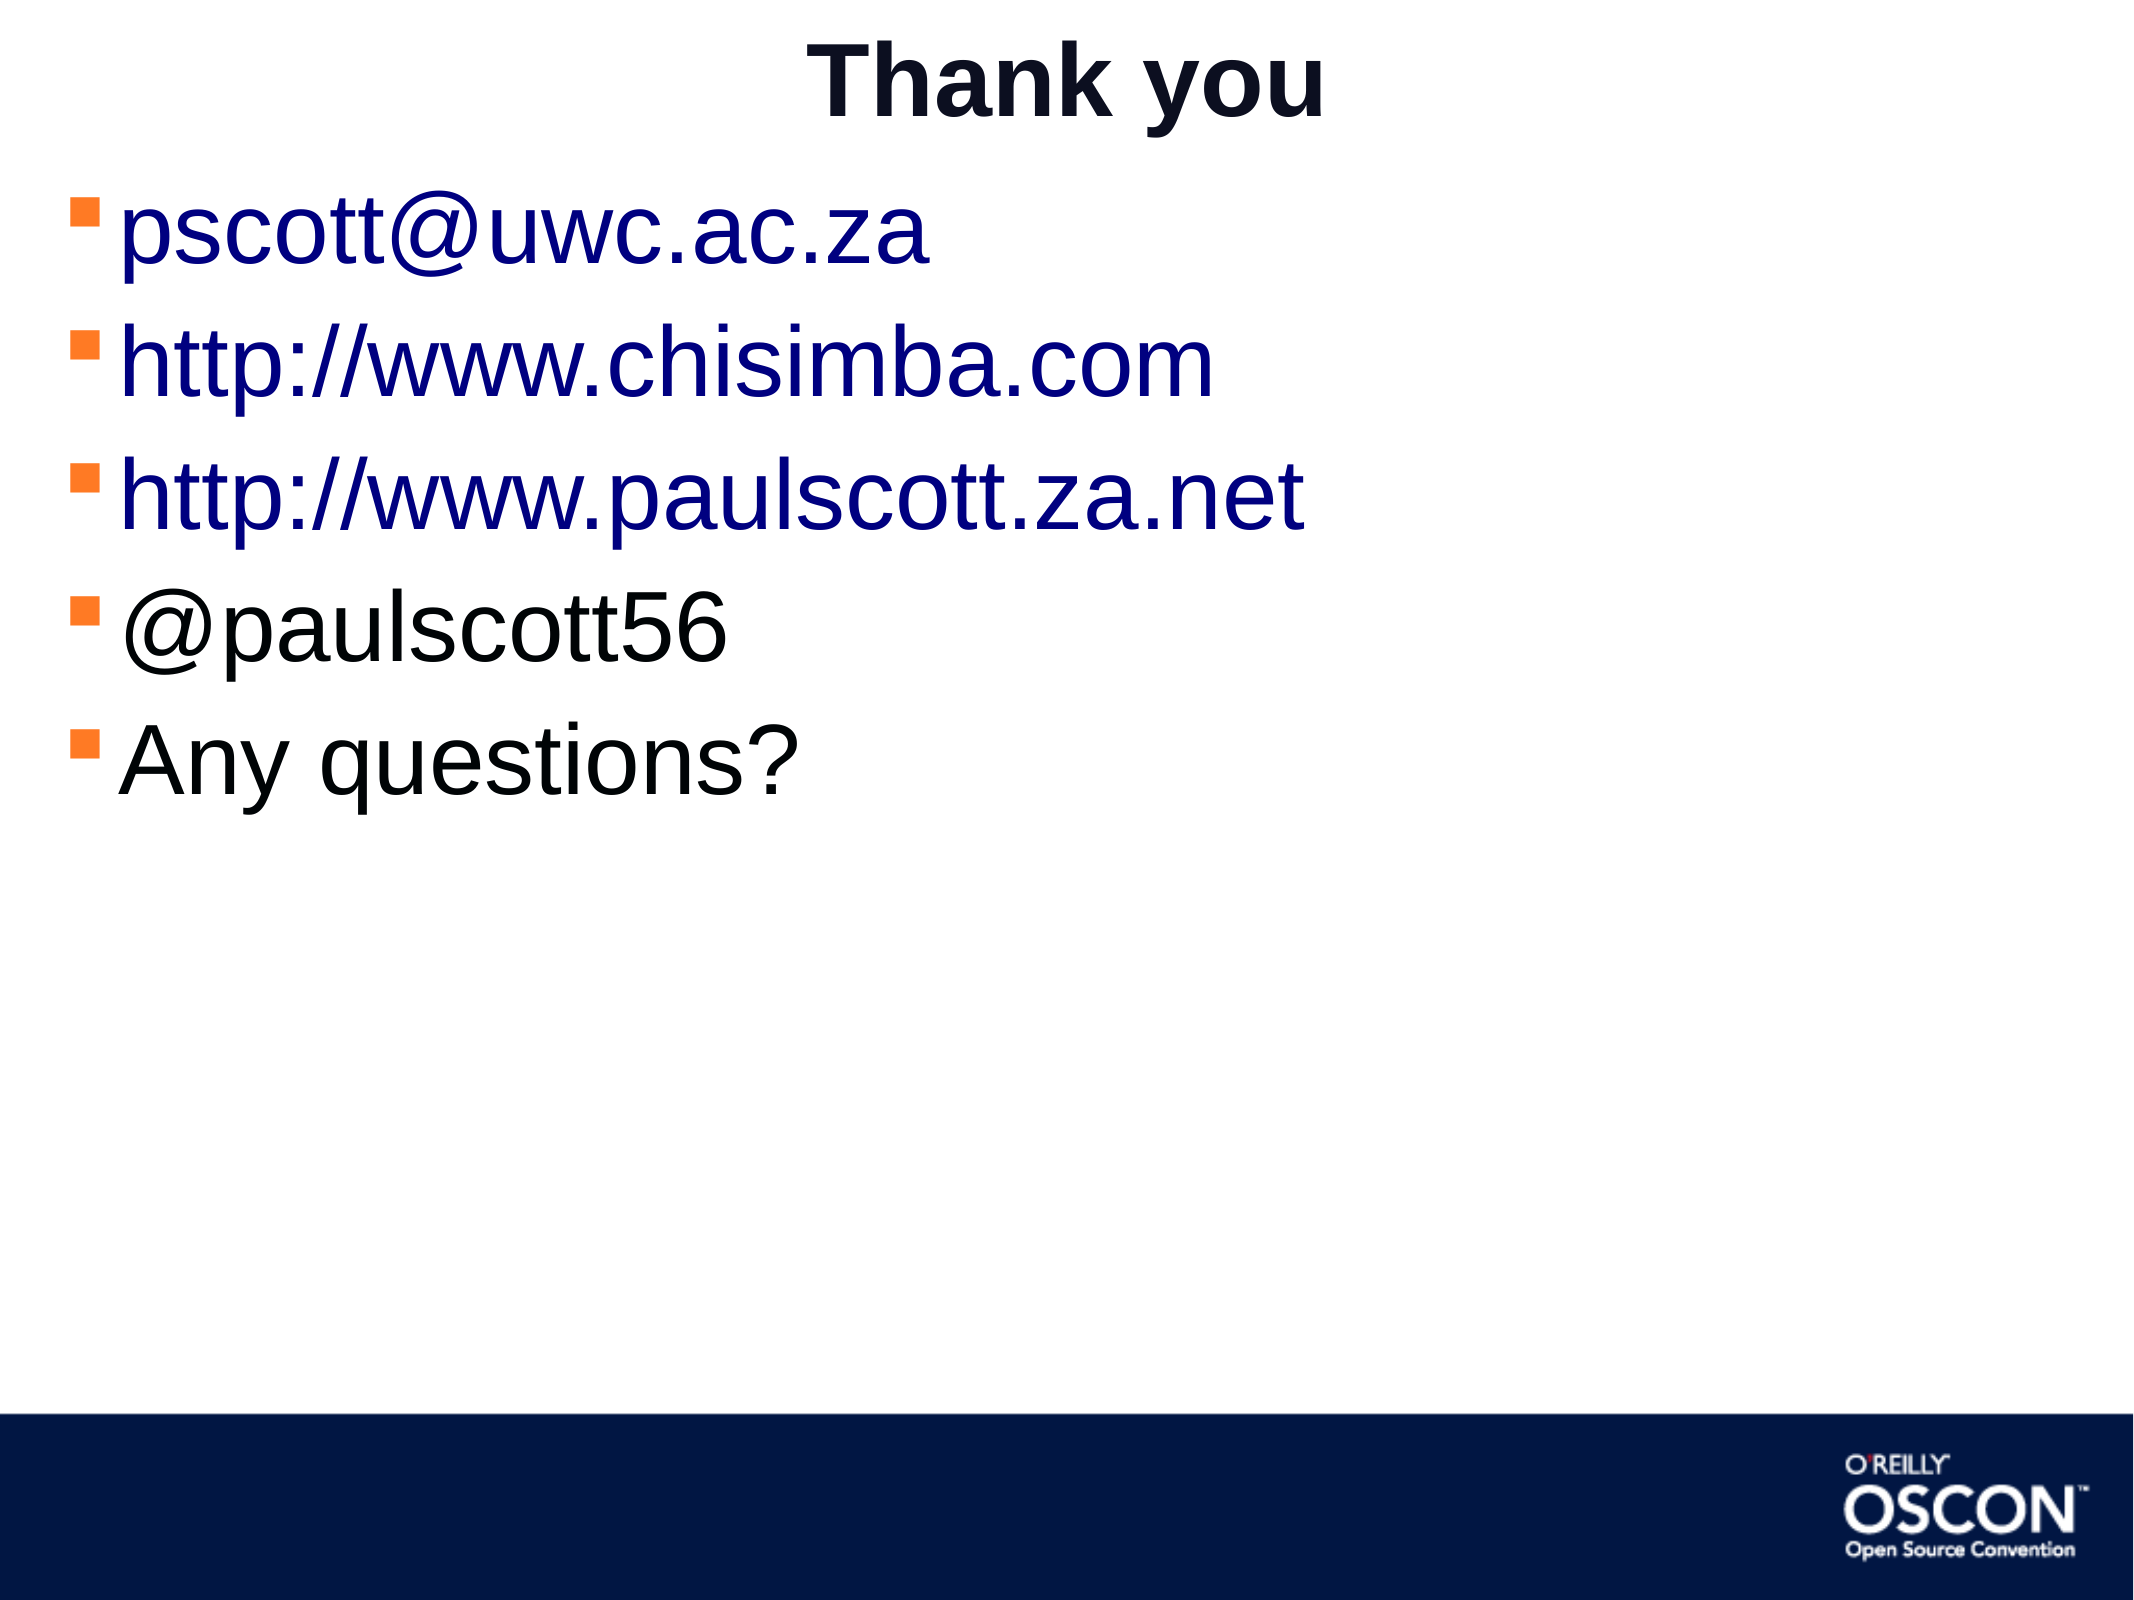

# Thank you
pscott@uwc.ac.za
http://www.chisimba.com
http://www.paulscott.za.net
@paulscott56
Any questions?